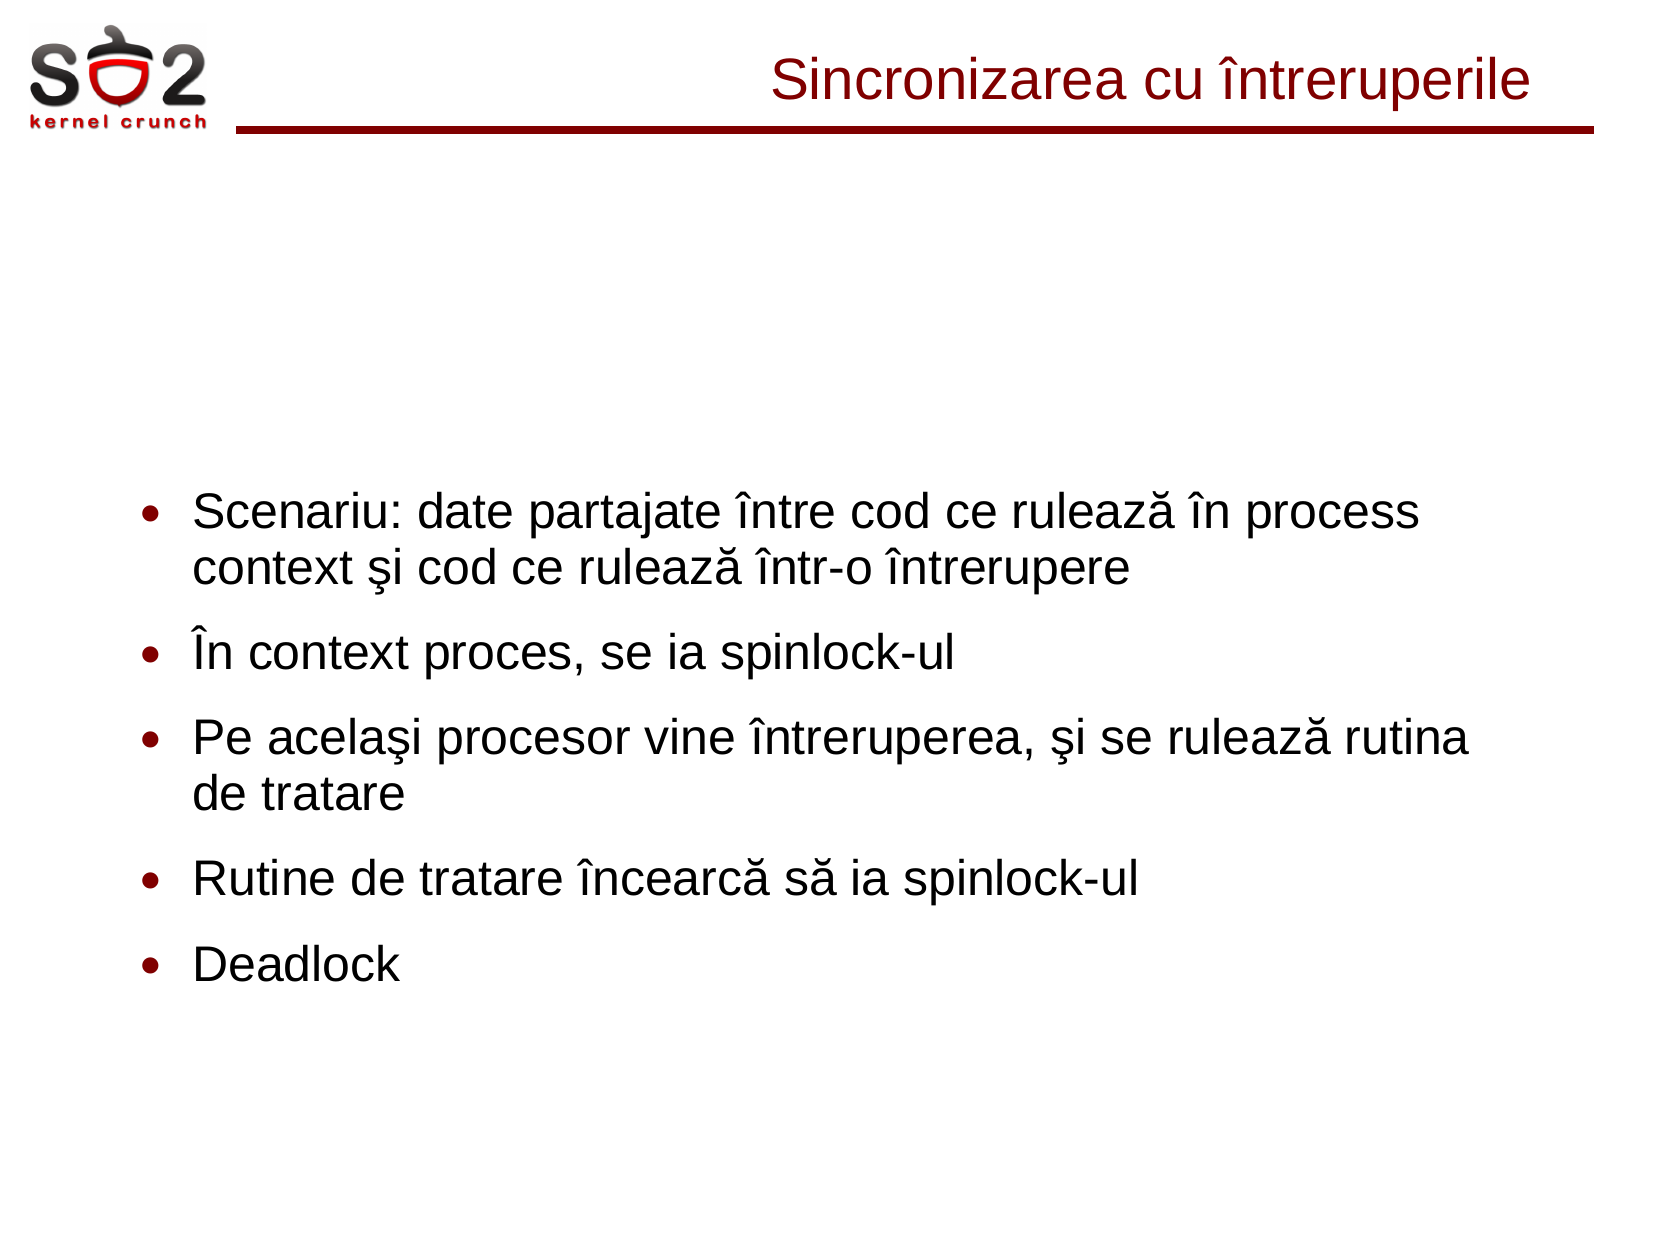

# Sincronizarea cu întreruperile
Scenariu: date partajate între cod ce rulează în process context şi cod ce rulează într-o întrerupere
În context proces, se ia spinlock-ul
Pe acelaşi procesor vine întreruperea, şi se rulează rutina de tratare
Rutine de tratare încearcă să ia spinlock-ul
Deadlock